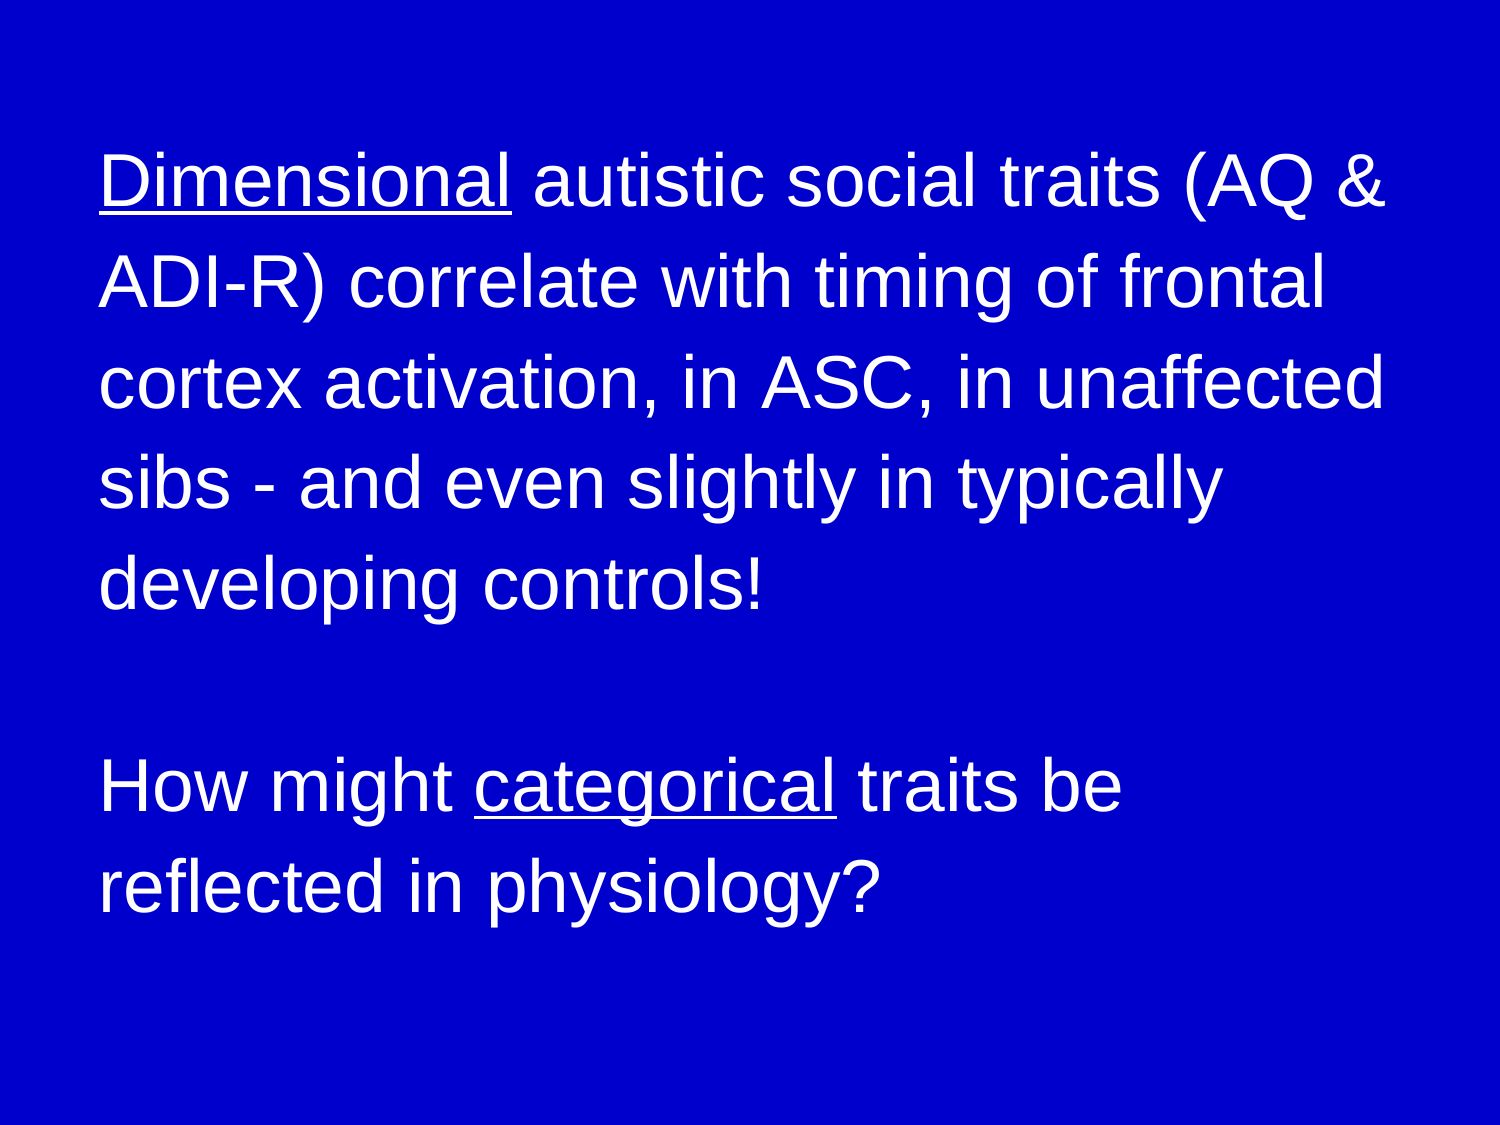

# Dimensional autistic social traits (AQ & ADI-R) correlate with timing of frontal cortex activation, in ASC, in unaffected sibs - and even slightly in typically developing controls! How might categorical traits be reflected in physiology?